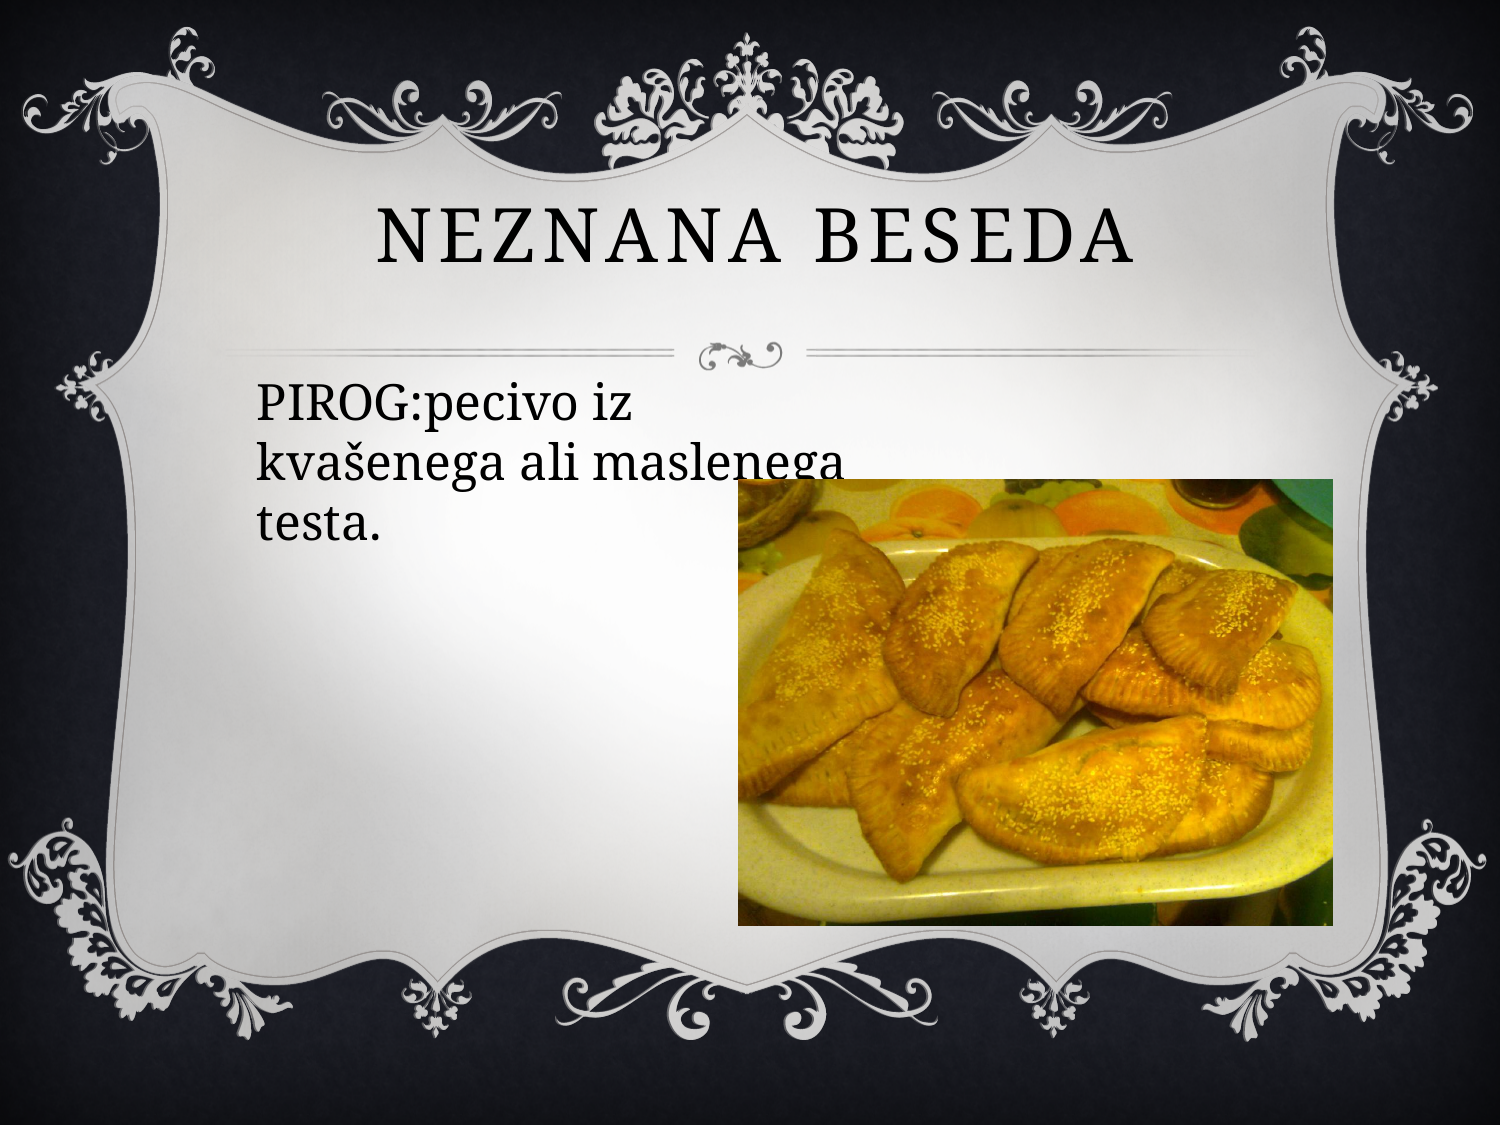

# Neznana beseda
PIROG:pecivo iz kvašenega ali maslenega testa.